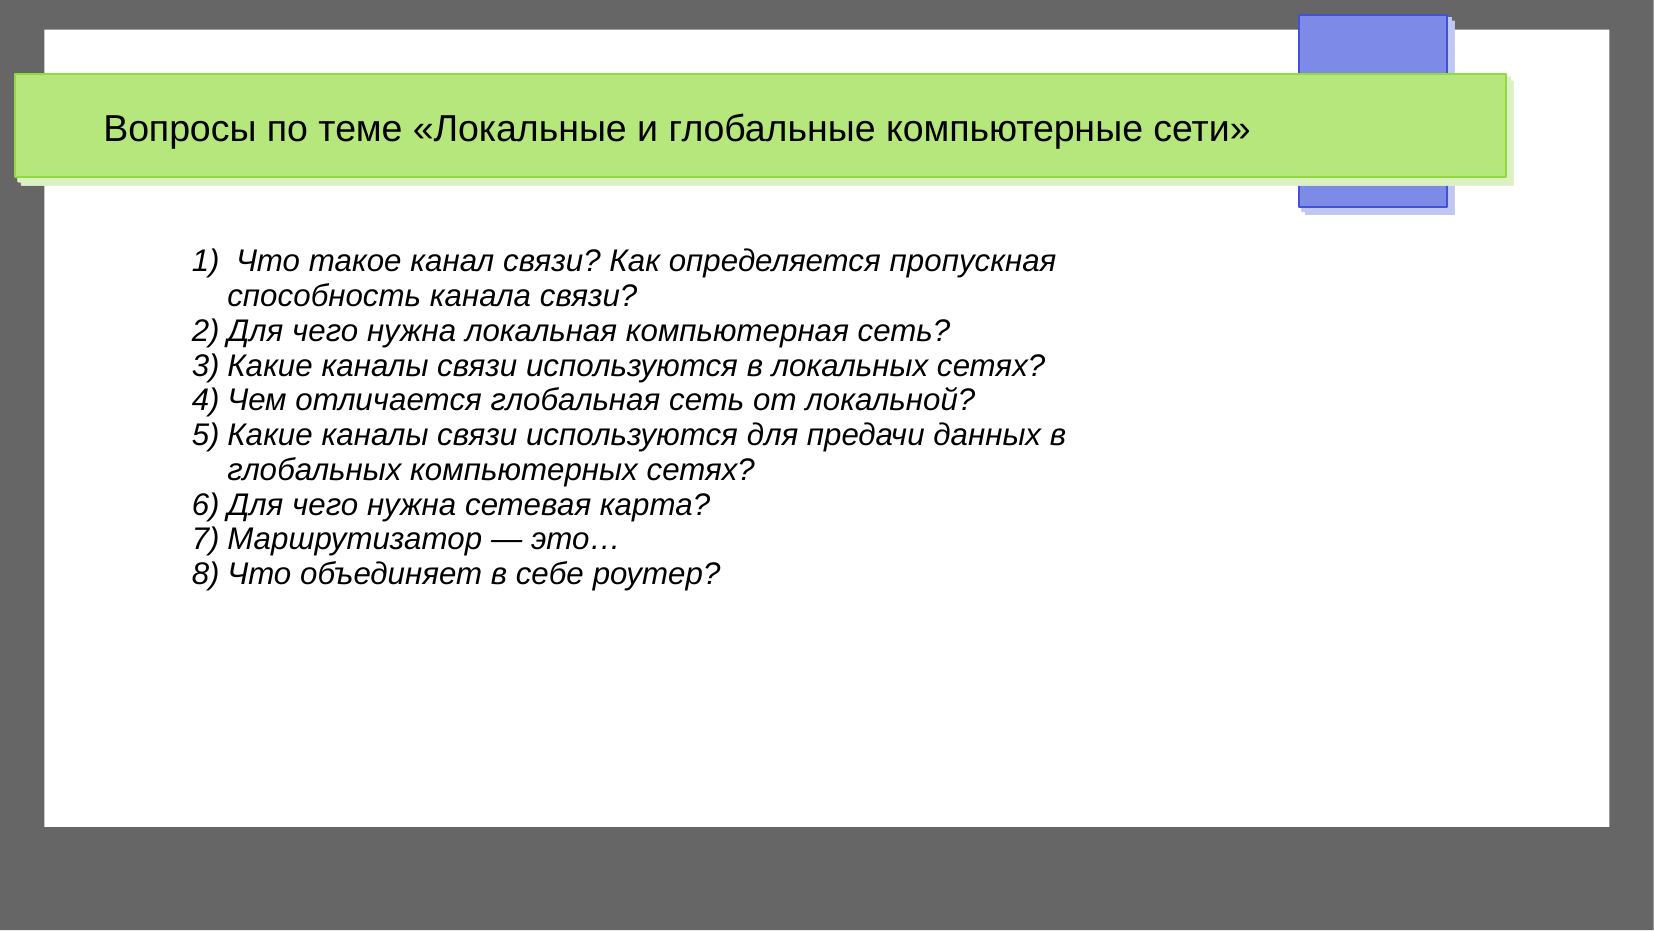

Вопросы по теме «Локальные и глобальные компьютерные сети»
 Что такое канал связи? Как определяется пропускная способность канала связи?
Для чего нужна локальная компьютерная сеть?
Какие каналы связи используются в локальных сетях?
Чем отличается глобальная сеть от локальной?
Какие каналы связи используются для предачи данных в глобальных компьютерных сетях?
Для чего нужна сетевая карта?
Маршрутизатор — это…
Что объединяет в себе роутер?